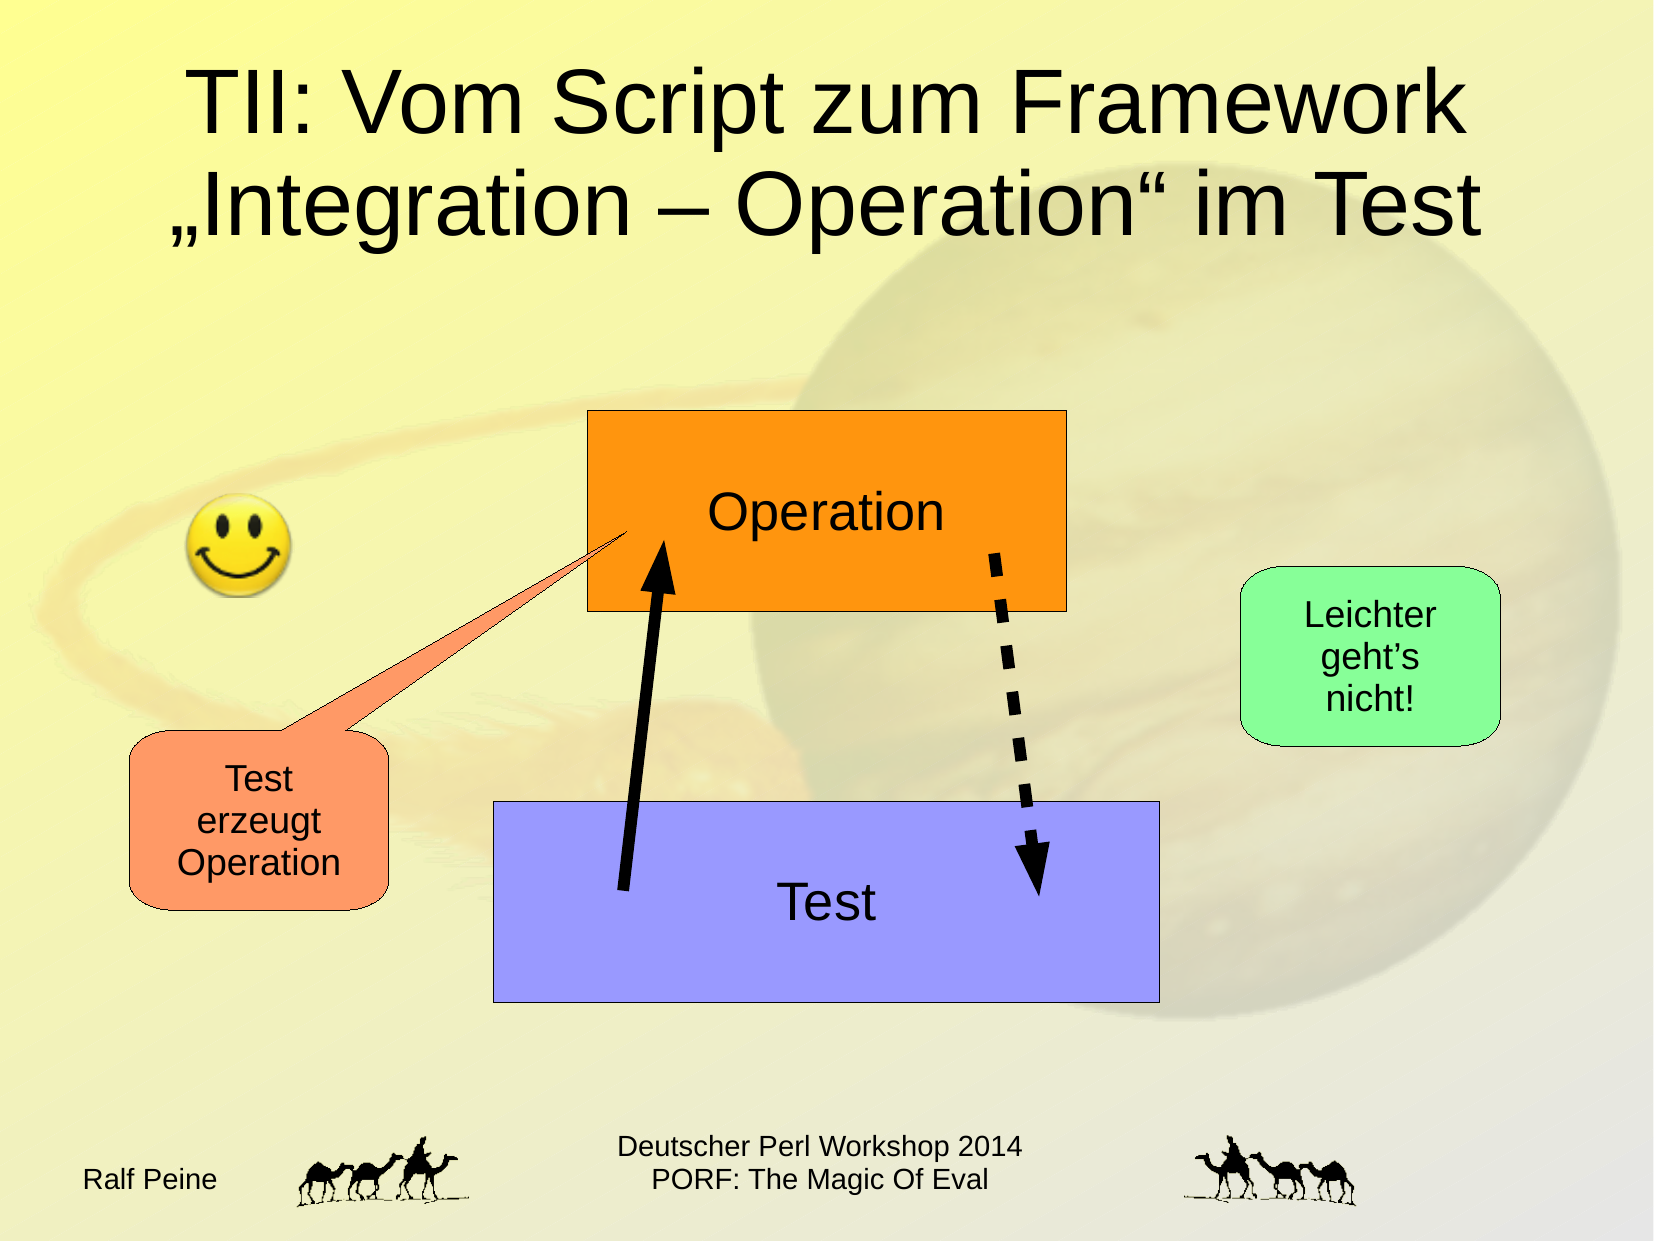

# TII: Vom Script zum Framework „Integration – Operation“ im Test
Operation
Leichter
geht’s
nicht!
Test
erzeugt
Operation
Test